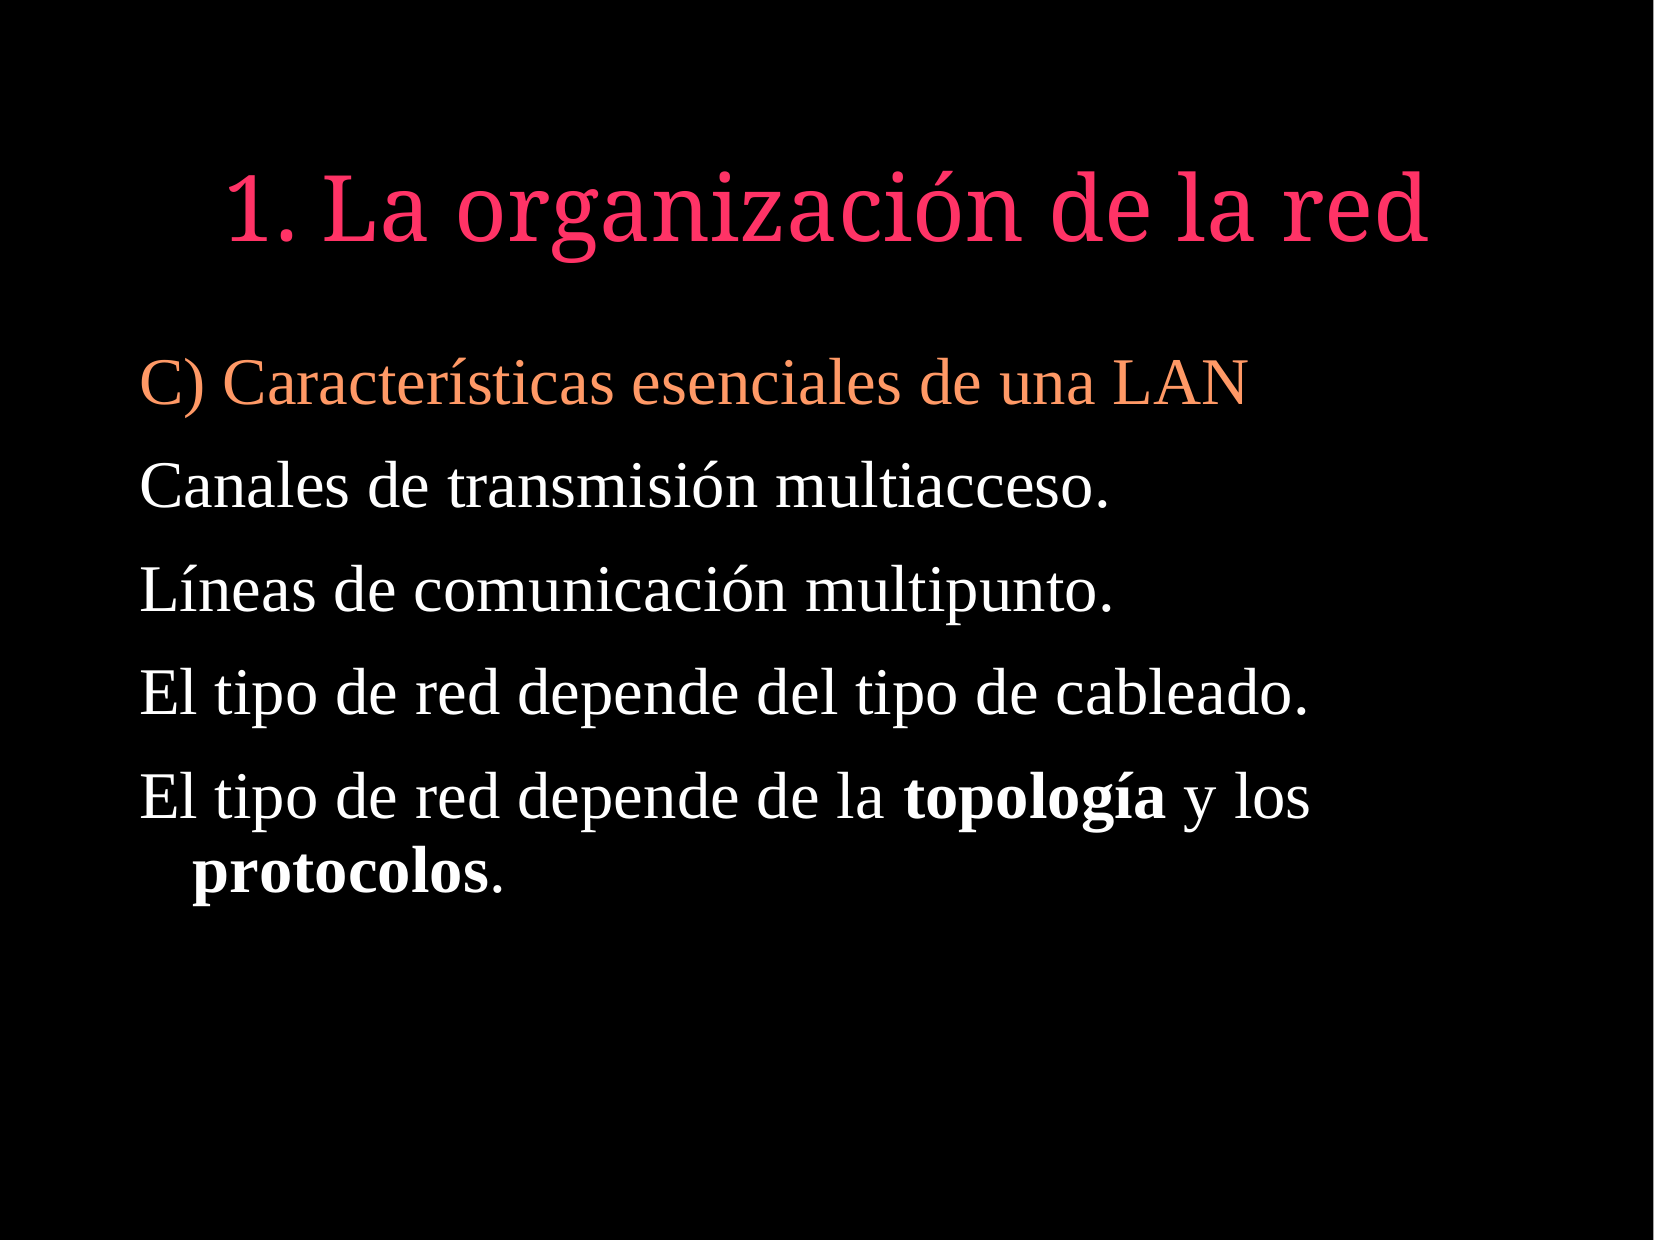

# 1. La organización de la red
C) Características esenciales de una LAN
Canales de transmisión multiacceso.
Líneas de comunicación multipunto.
El tipo de red depende del tipo de cableado.
El tipo de red depende de la topología y los protocolos.